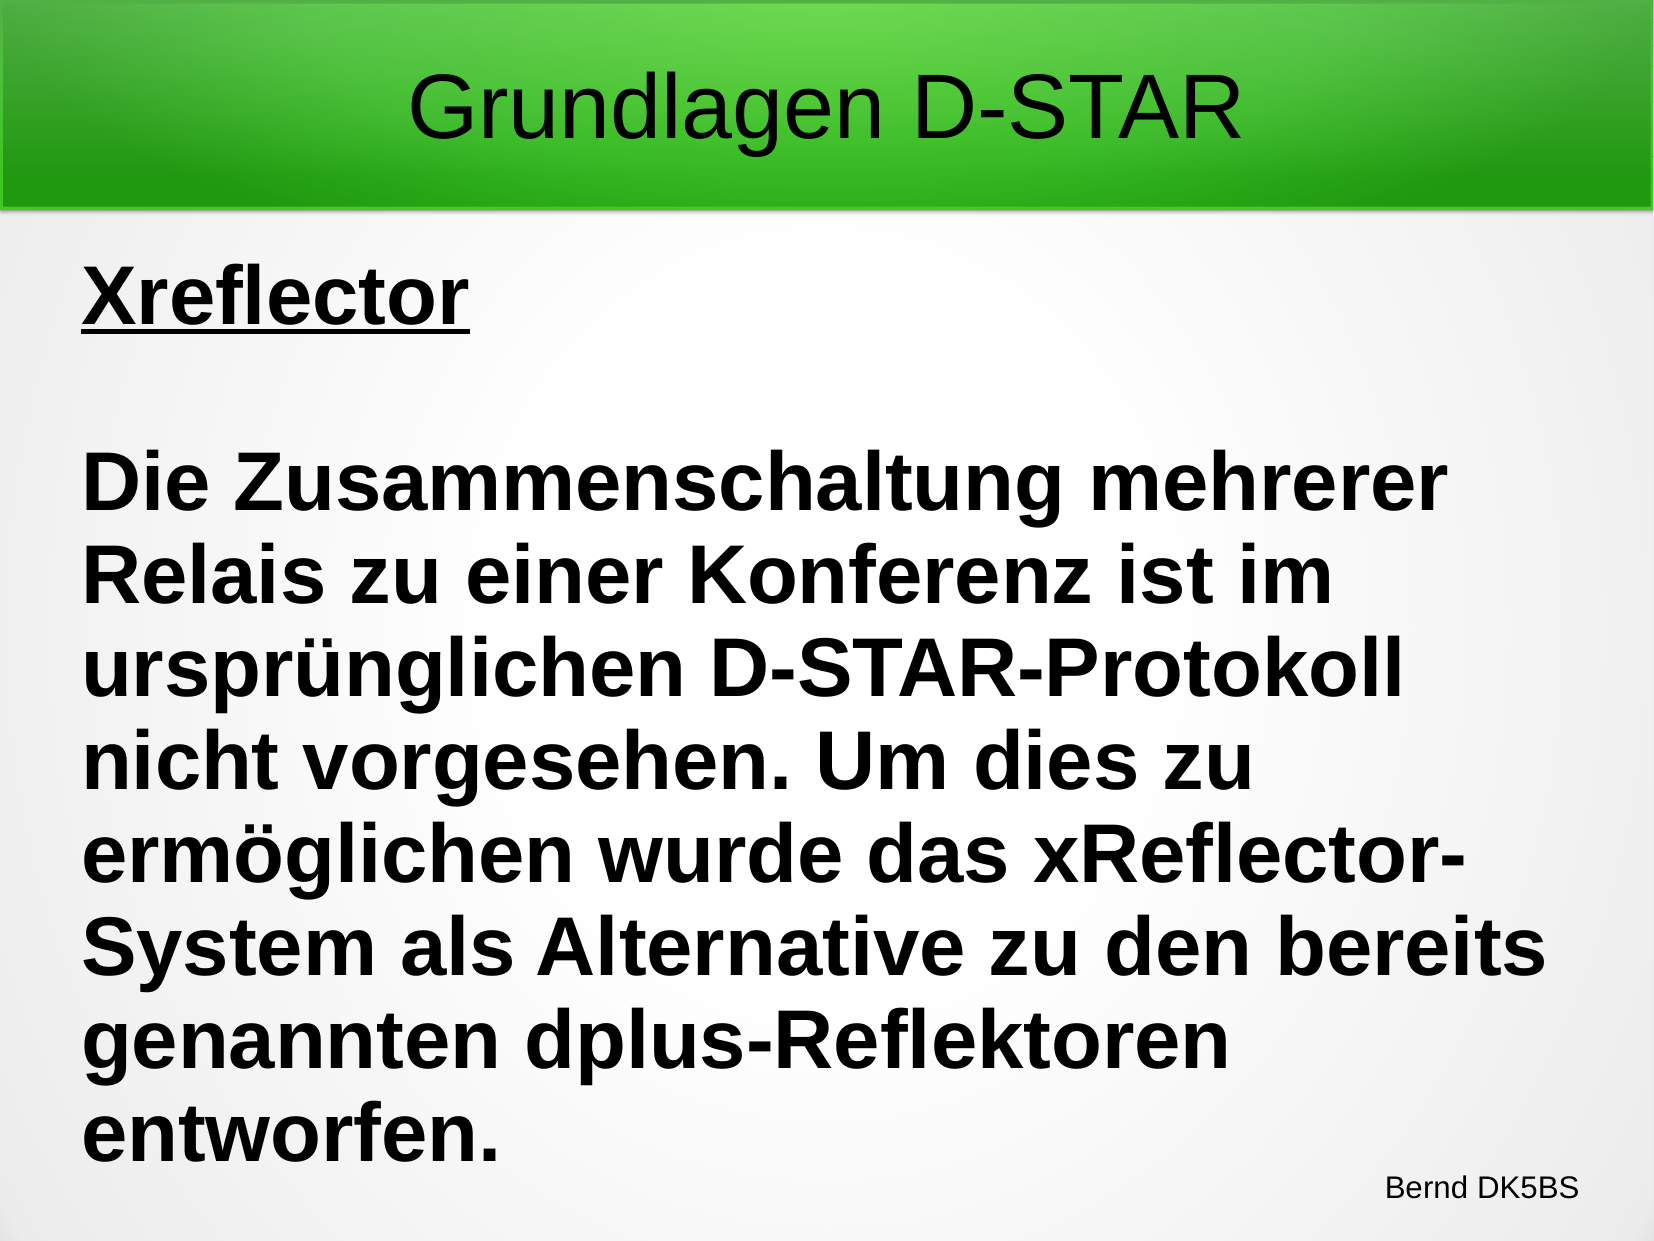

# Grundlagen D-STAR
Xreflector
Die Zusammenschaltung mehrerer Relais zu einer Konferenz ist im ursprünglichen D-STAR-Protokoll nicht vorgesehen. Um dies zu ermöglichen wurde das xReflector-System als Alternative zu den bereits genannten dplus-Reflektoren entworfen.
Bernd DK5BS